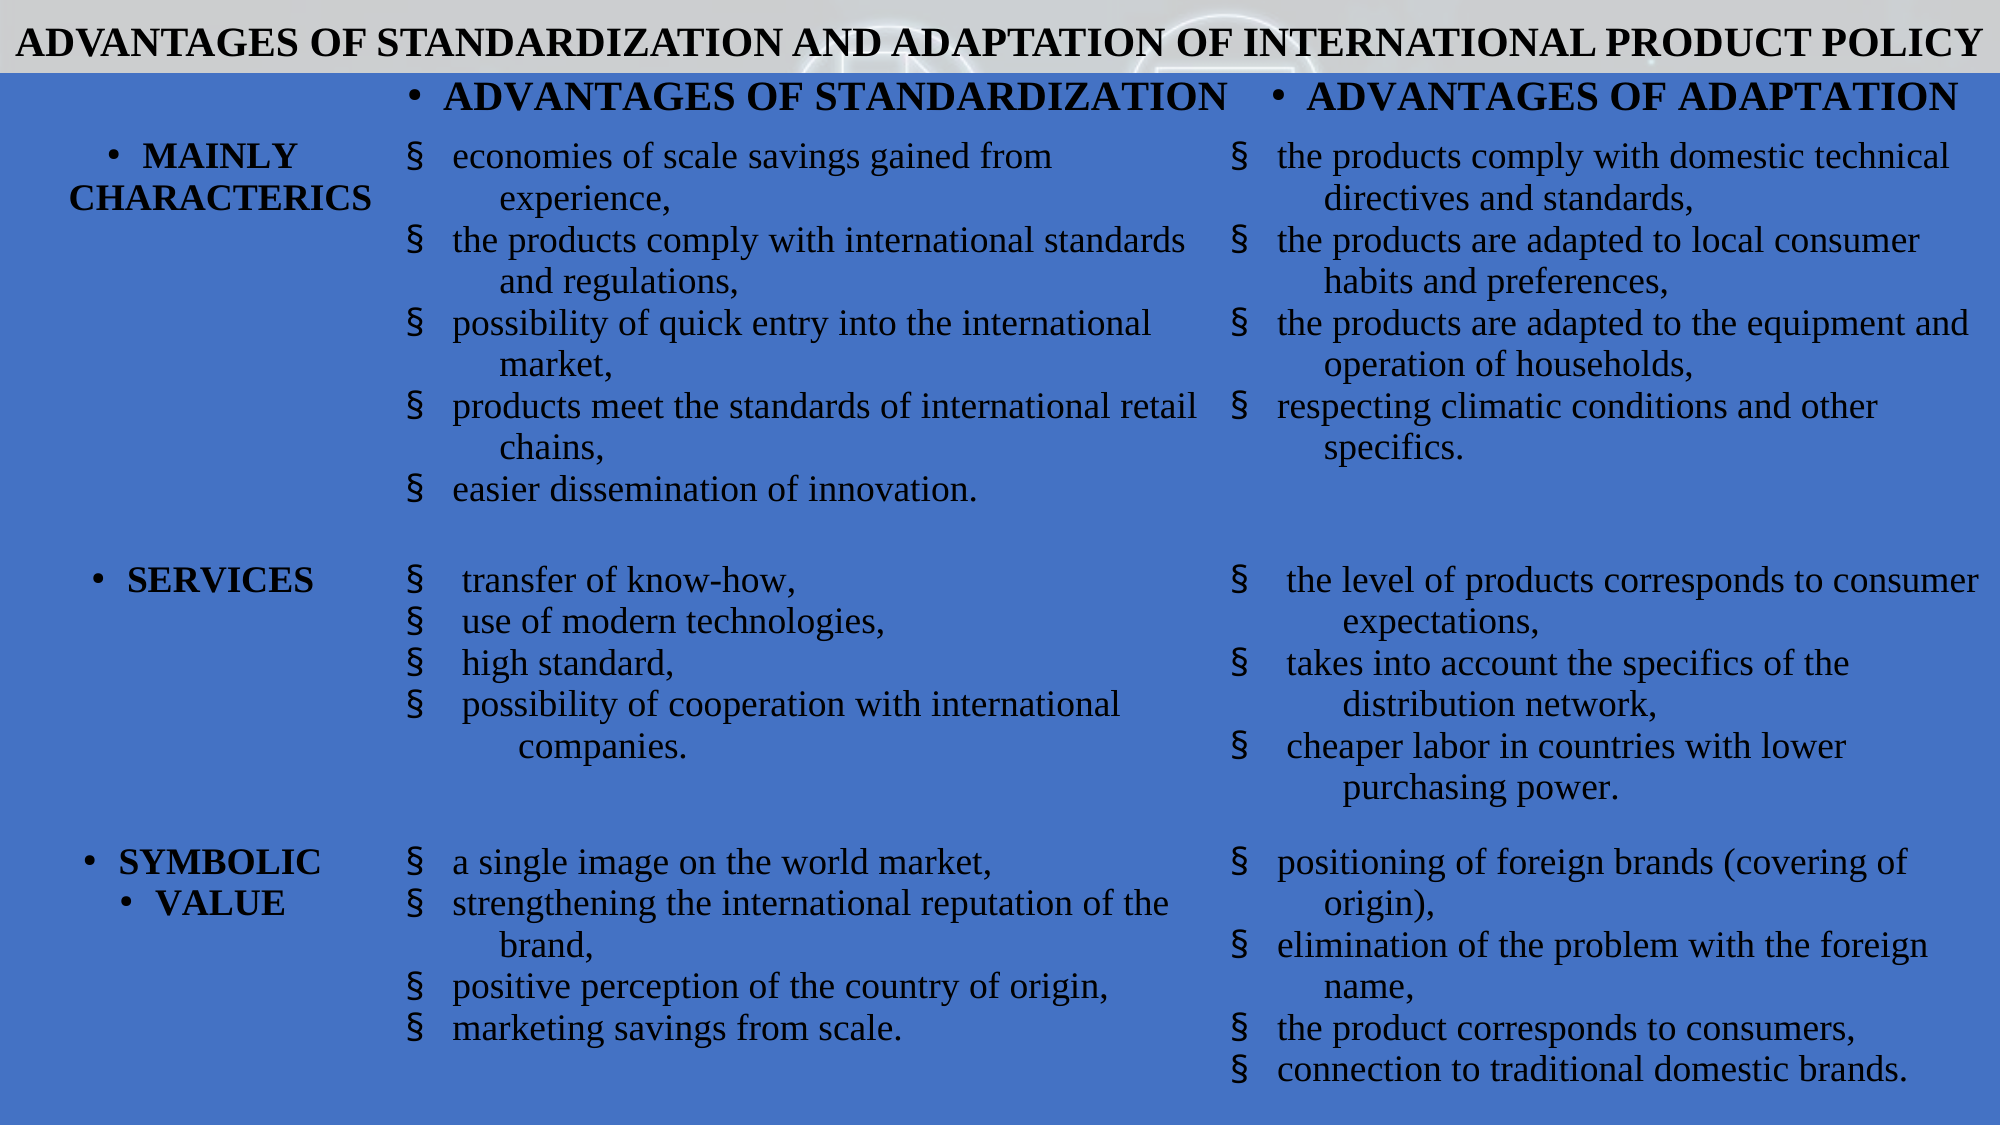

ADVANTAGES OF STANDARDIZATION AND ADAPTATION OF INTERNATIONAL PRODUCT POLICY
| | ADVANTAGES OF STANDARDIZATION | ADVANTAGES OF ADAPTATION |
| --- | --- | --- |
| MAINLY CHARACTERICS | economies of scale savings gained from experience, the products comply with international standards and regulations, possibility of quick entry into the international market, products meet the standards of international retail chains, easier dissemination of innovation. | the products comply with domestic technical directives and standards, the products are adapted to local consumer habits and preferences, the products are adapted to the equipment and operation of households, respecting climatic conditions and other specifics. |
| SERVICES | transfer of know-how, use of modern technologies, high standard, possibility of cooperation with international companies. | the level of products corresponds to consumer expectations, takes into account the specifics of the distribution network, cheaper labor in countries with lower purchasing power. |
| SYMBOLIC VALUE | a single image on the world market, strengthening the international reputation of the brand, positive perception of the country of origin, marketing savings from scale. | positioning of foreign brands (covering of origin), elimination of the problem with the foreign name, the product corresponds to consumers, connection to traditional domestic brands. |